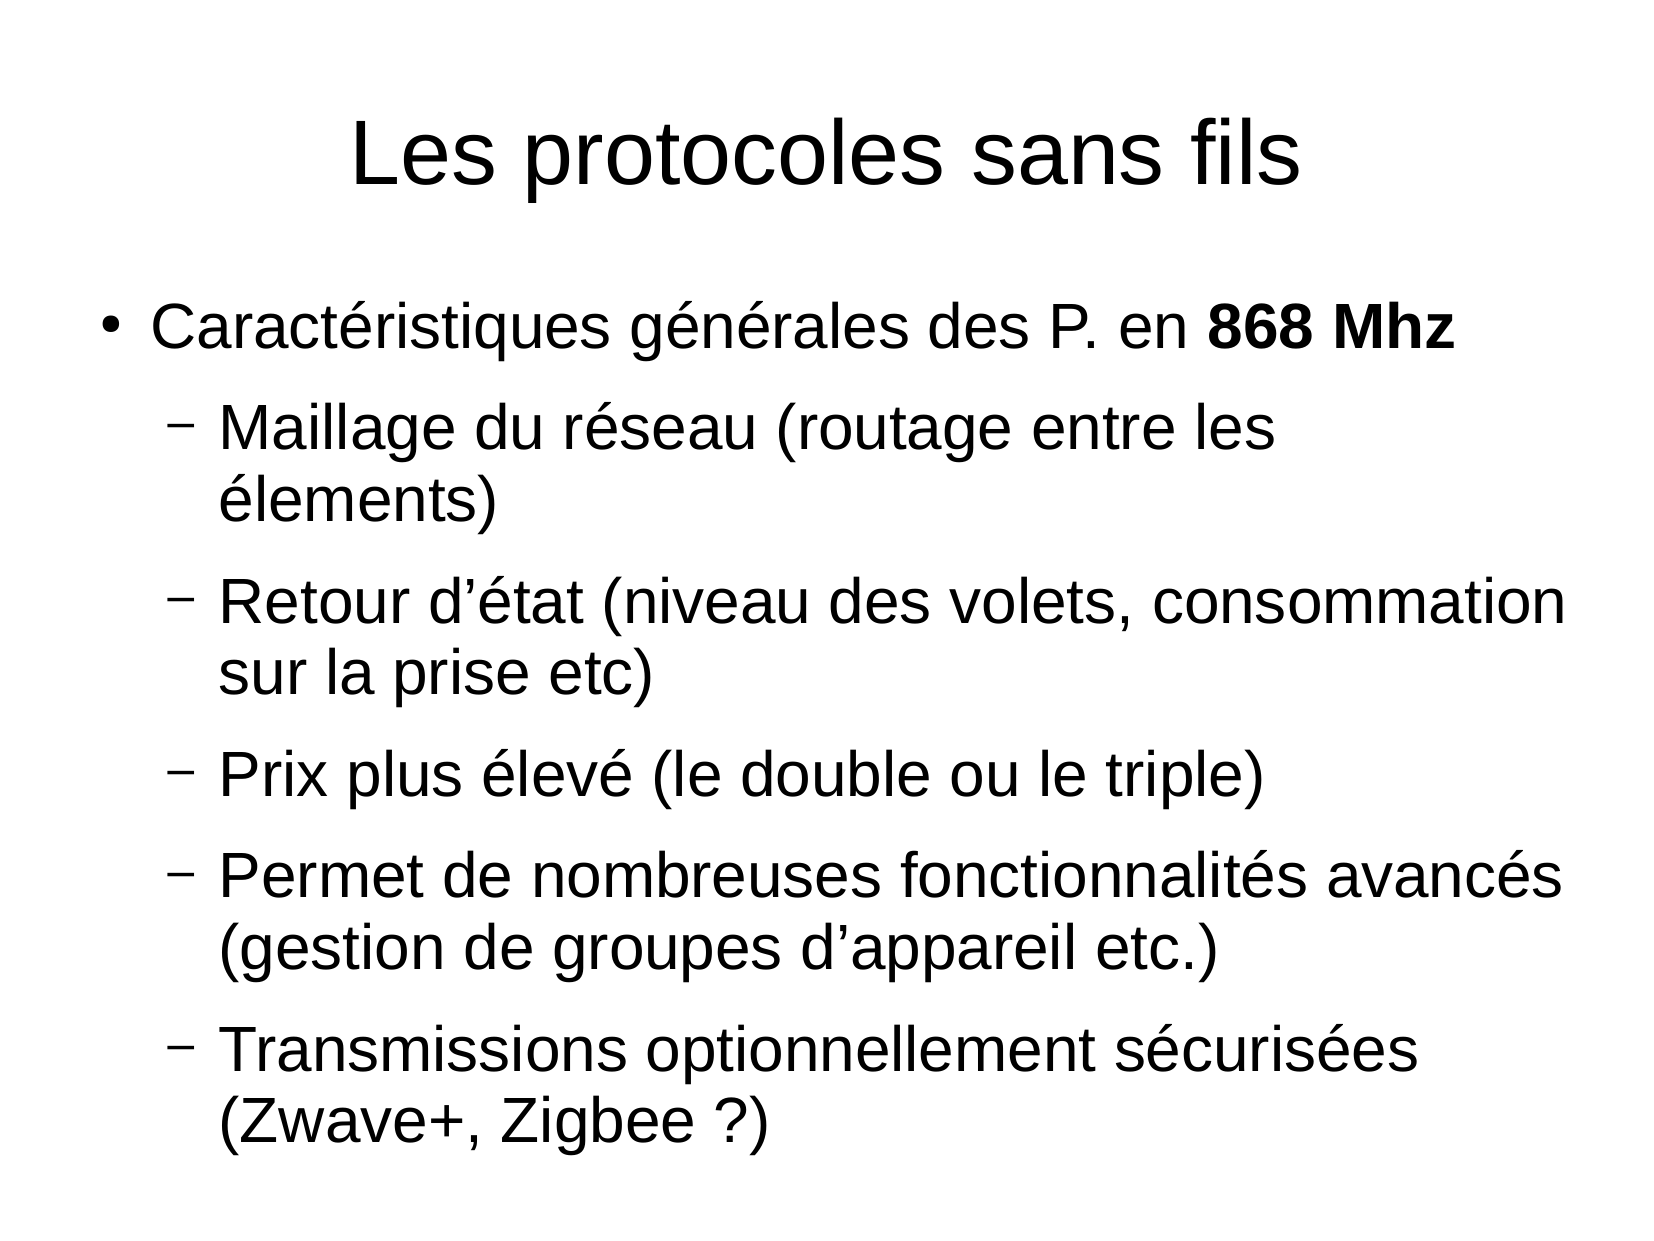

# Les protocoles sans fils
Caractéristiques générales des P. en 868 Mhz
Maillage du réseau (routage entre les élements)
Retour d’état (niveau des volets, consommation sur la prise etc)
Prix plus élevé (le double ou le triple)
Permet de nombreuses fonctionnalités avancés (gestion de groupes d’appareil etc.)
Transmissions optionnellement sécurisées (Zwave+, Zigbee ?)